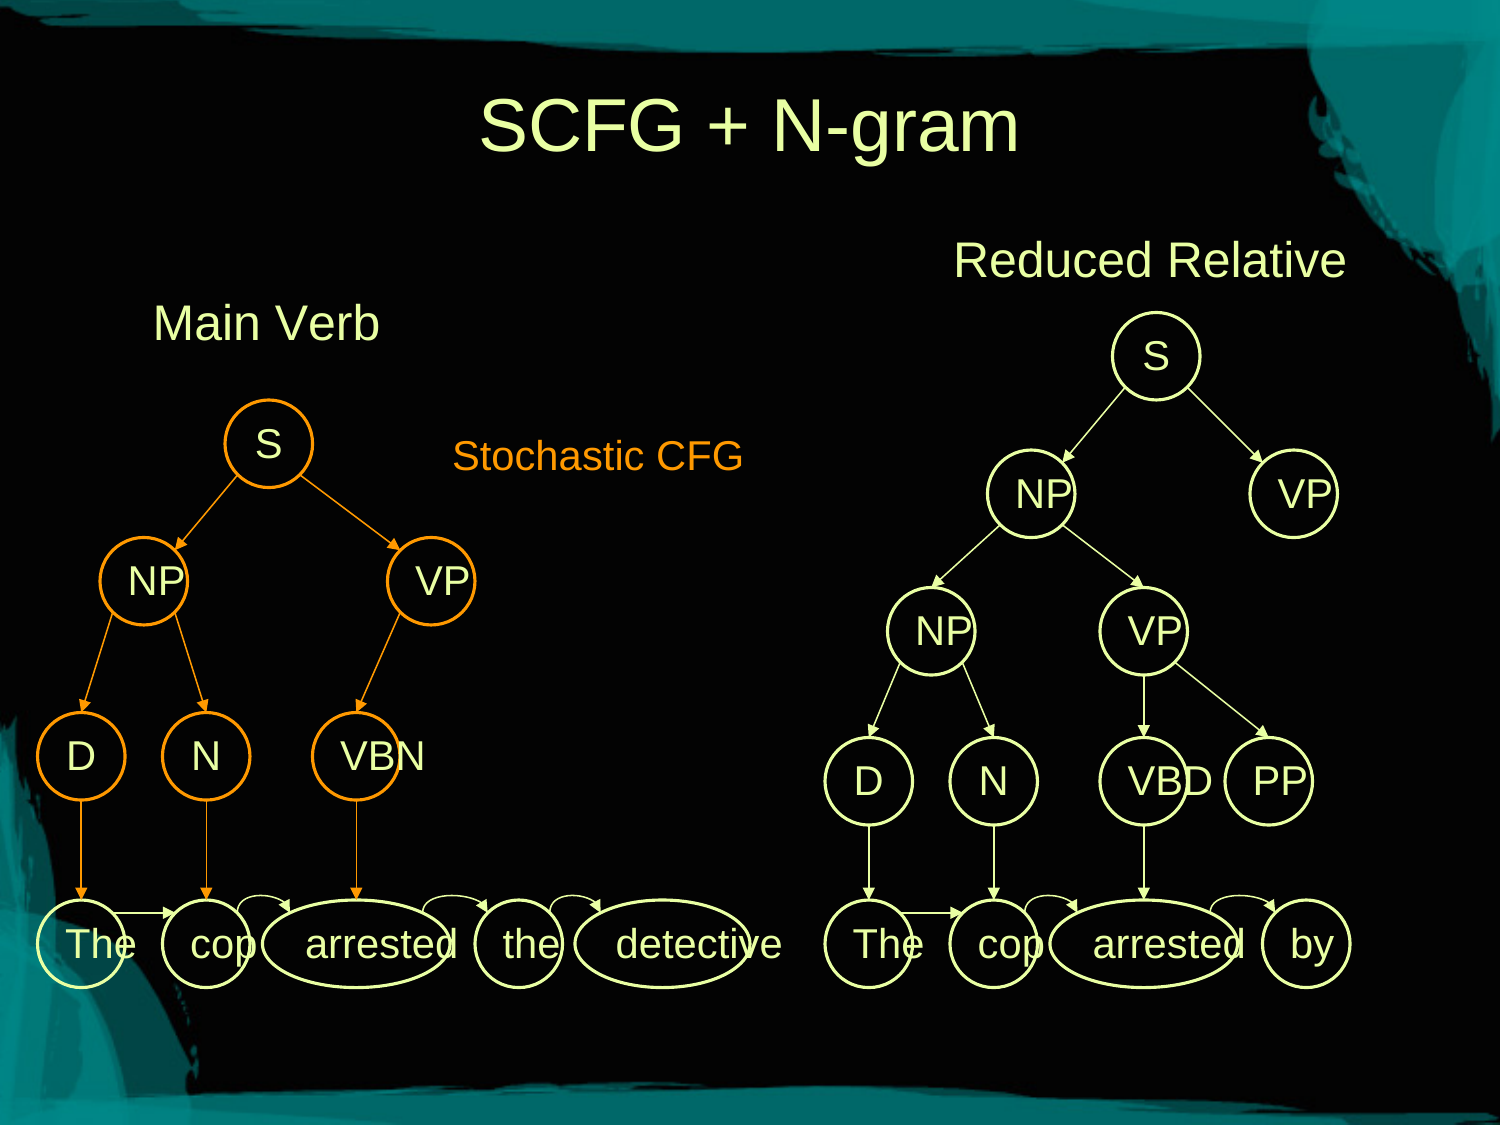

# SCFG + N-gram
Reduced Relative
Main Verb
S
NP
VP
D
N
VBN
The
cop
arrested
the
detective
S
NP
VP
NP
VP
D
N
VBD
PP
The
cop
arrested
by
Stochastic CFG